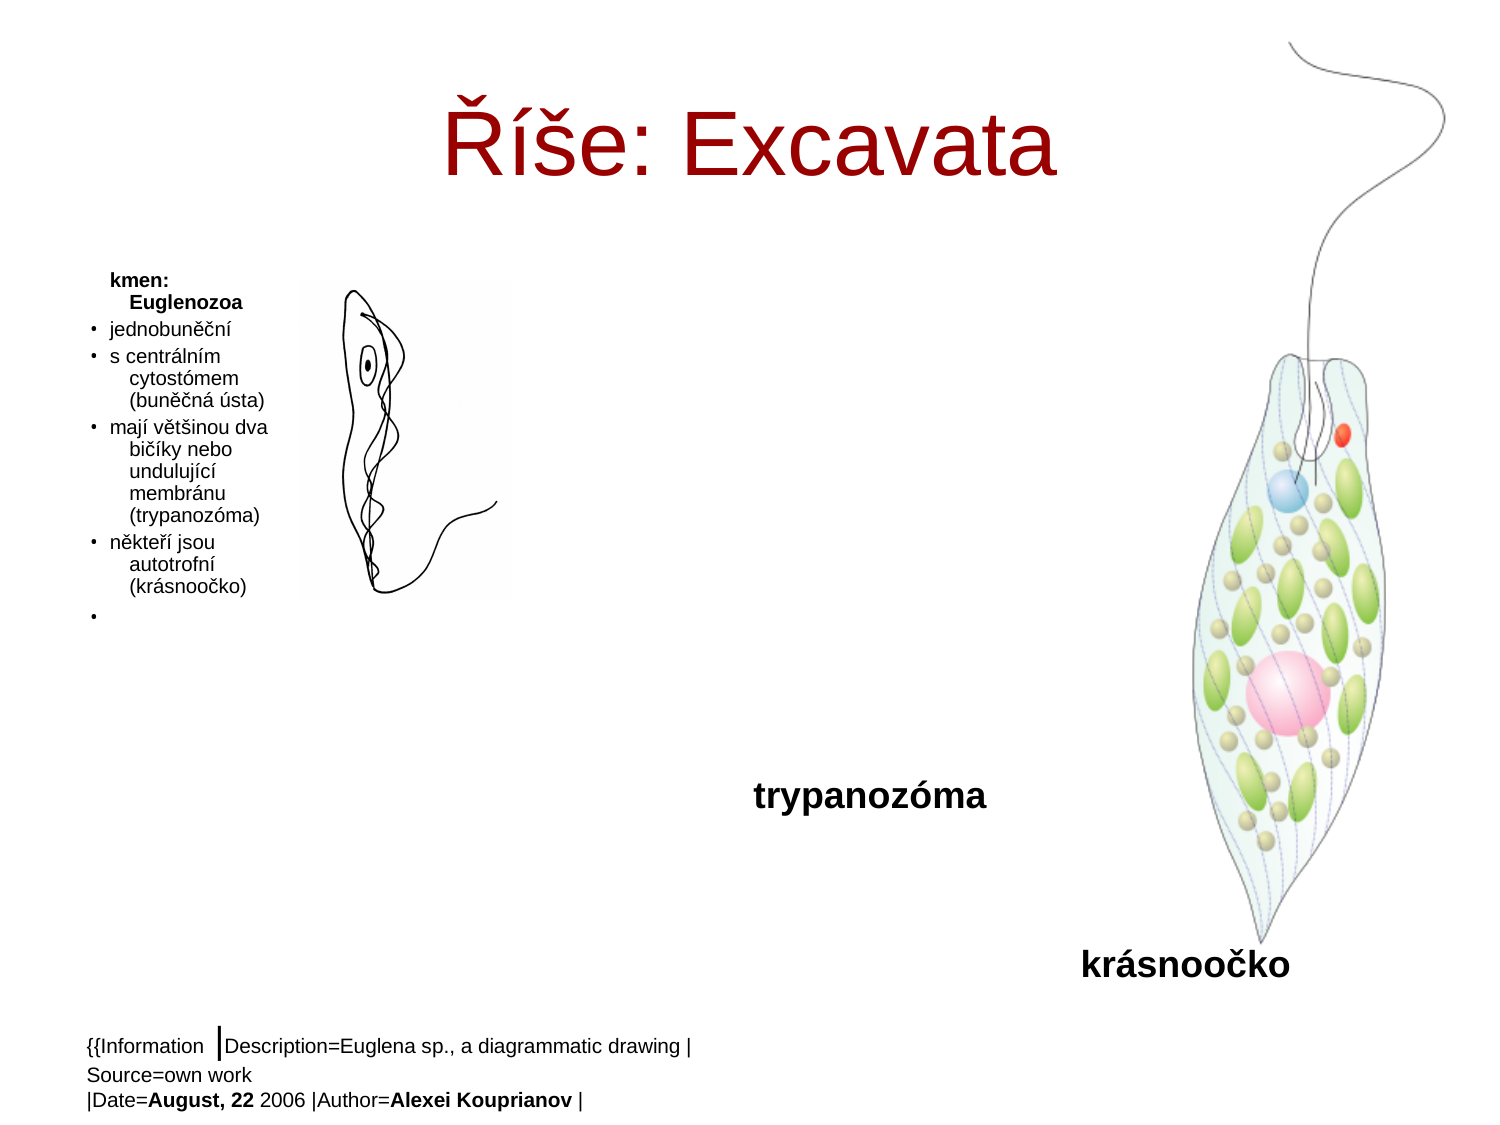

# Říše: Excavata
kmen: Euglenozoa
jednobuněční
s centrálním cytostómem (buněčná ústa)
mají většinou dva bičíky nebo undulující membránu (trypanozóma)
někteří jsou autotrofní (krásnoočko)
trypanozóma
krásnoočko
										{{Information |Description=Euglena sp., a diagrammatic drawing |
										Source=own work
 										|Date=August, 22 2006 |Author=Alexei Kouprianov |
Permission= |other_versions= }}